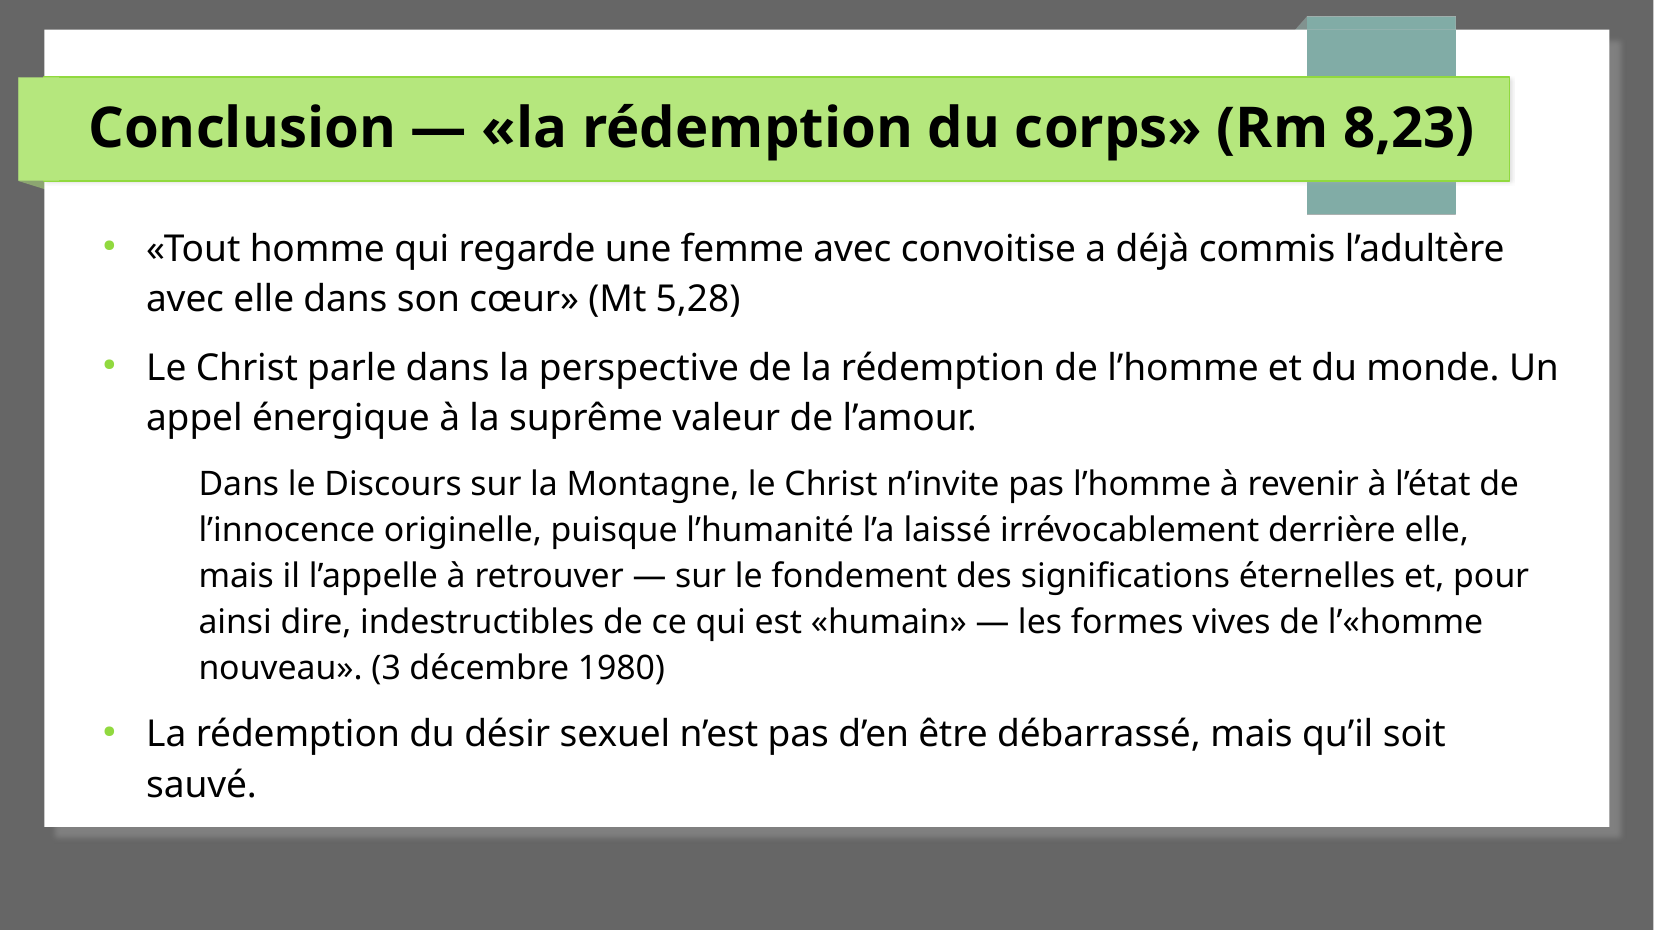

# Conclusion — «la rédemption du corps» (Rm 8,23)
«Tout homme qui regarde une femme avec convoitise a déjà commis l’adultère avec elle dans son cœur» (Mt 5,28)
Le Christ parle dans la perspective de la rédemption de l’homme et du monde. Un appel énergique à la suprême valeur de l’amour.
Dans le Discours sur la Montagne, le Christ n’invite pas l’homme à revenir à l’état de l’innocence originelle, puisque l’humanité l’a laissé irrévocablement derrière elle, mais il l’appelle à retrouver — sur le fondement des significations éternelles et, pour ainsi dire, indestructibles de ce qui est «humain» — les formes vives de l’«homme nouveau». (3 décembre 1980)
La rédemption du désir sexuel n’est pas d’en être débarrassé, mais qu’il soit sauvé.